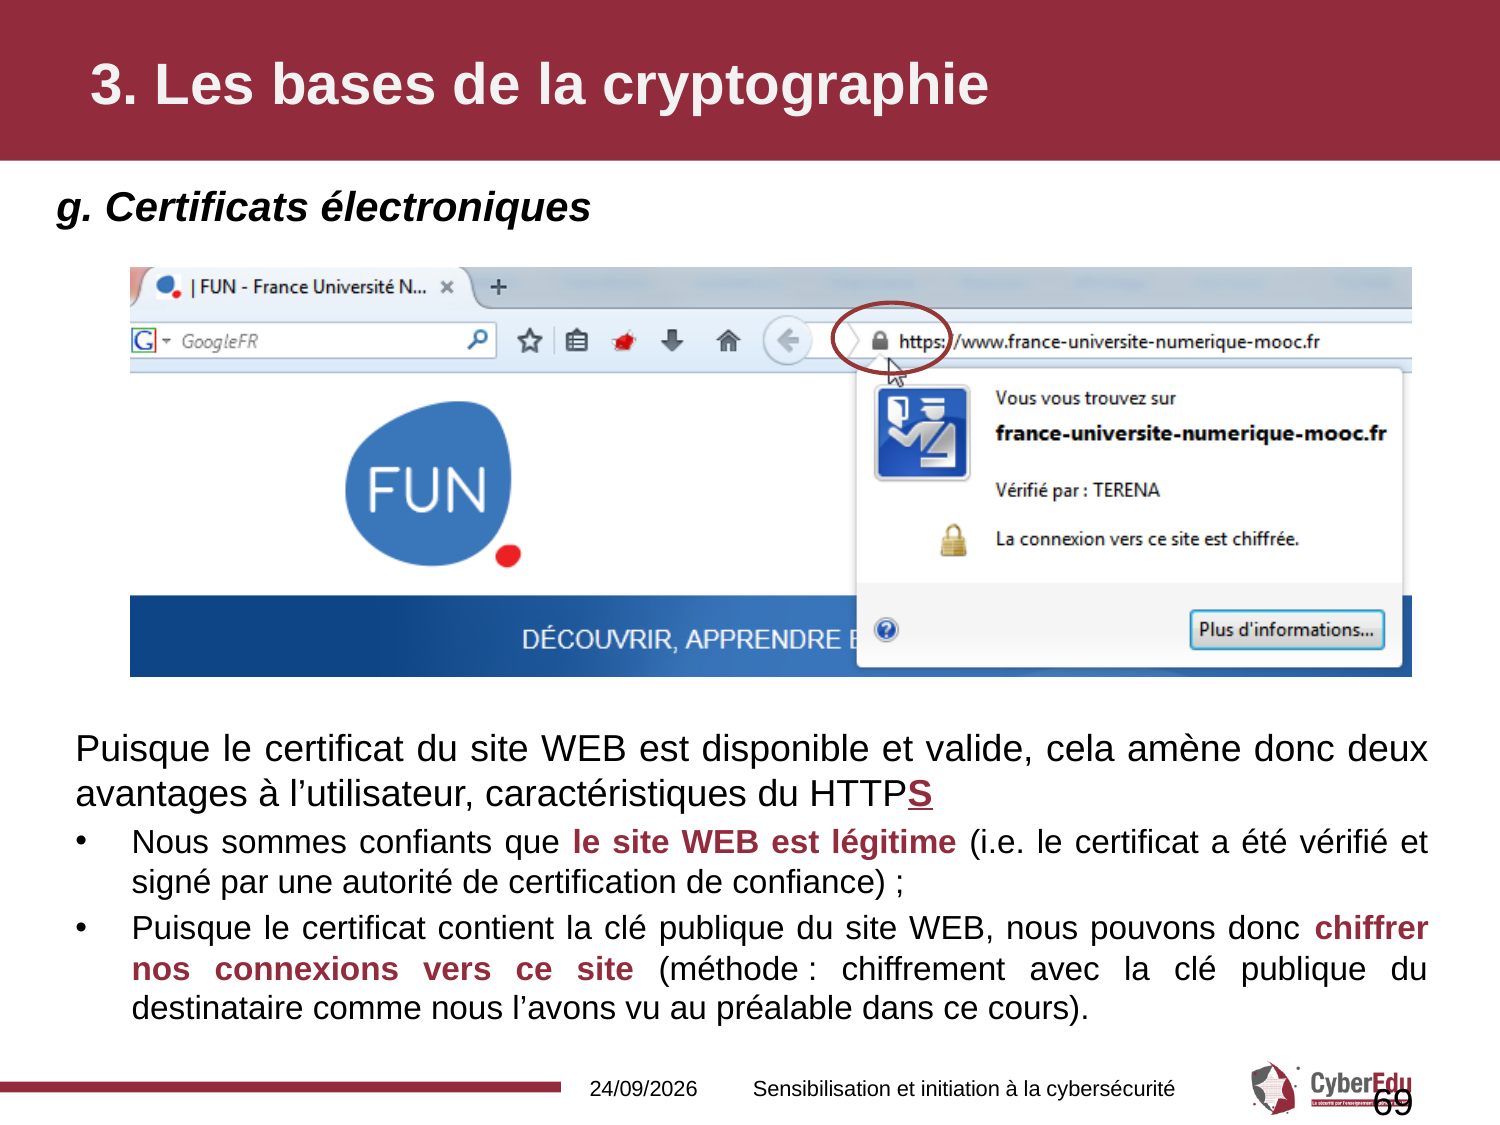

# 3. Les bases de la cryptographie
g. Certificats électroniques
Puisque le certificat du site WEB est disponible et valide, cela amène donc deux avantages à l’utilisateur, caractéristiques du HTTPS
Nous sommes confiants que le site WEB est légitime (i.e. le certificat a été vérifié et signé par une autorité de certification de confiance) ;
Puisque le certificat contient la clé publique du site WEB, nous pouvons donc chiffrer nos connexions vers ce site (méthode : chiffrement avec la clé publique du destinataire comme nous l’avons vu au préalable dans ce cours).
Sensibilisation et initiation à la cybersécurité